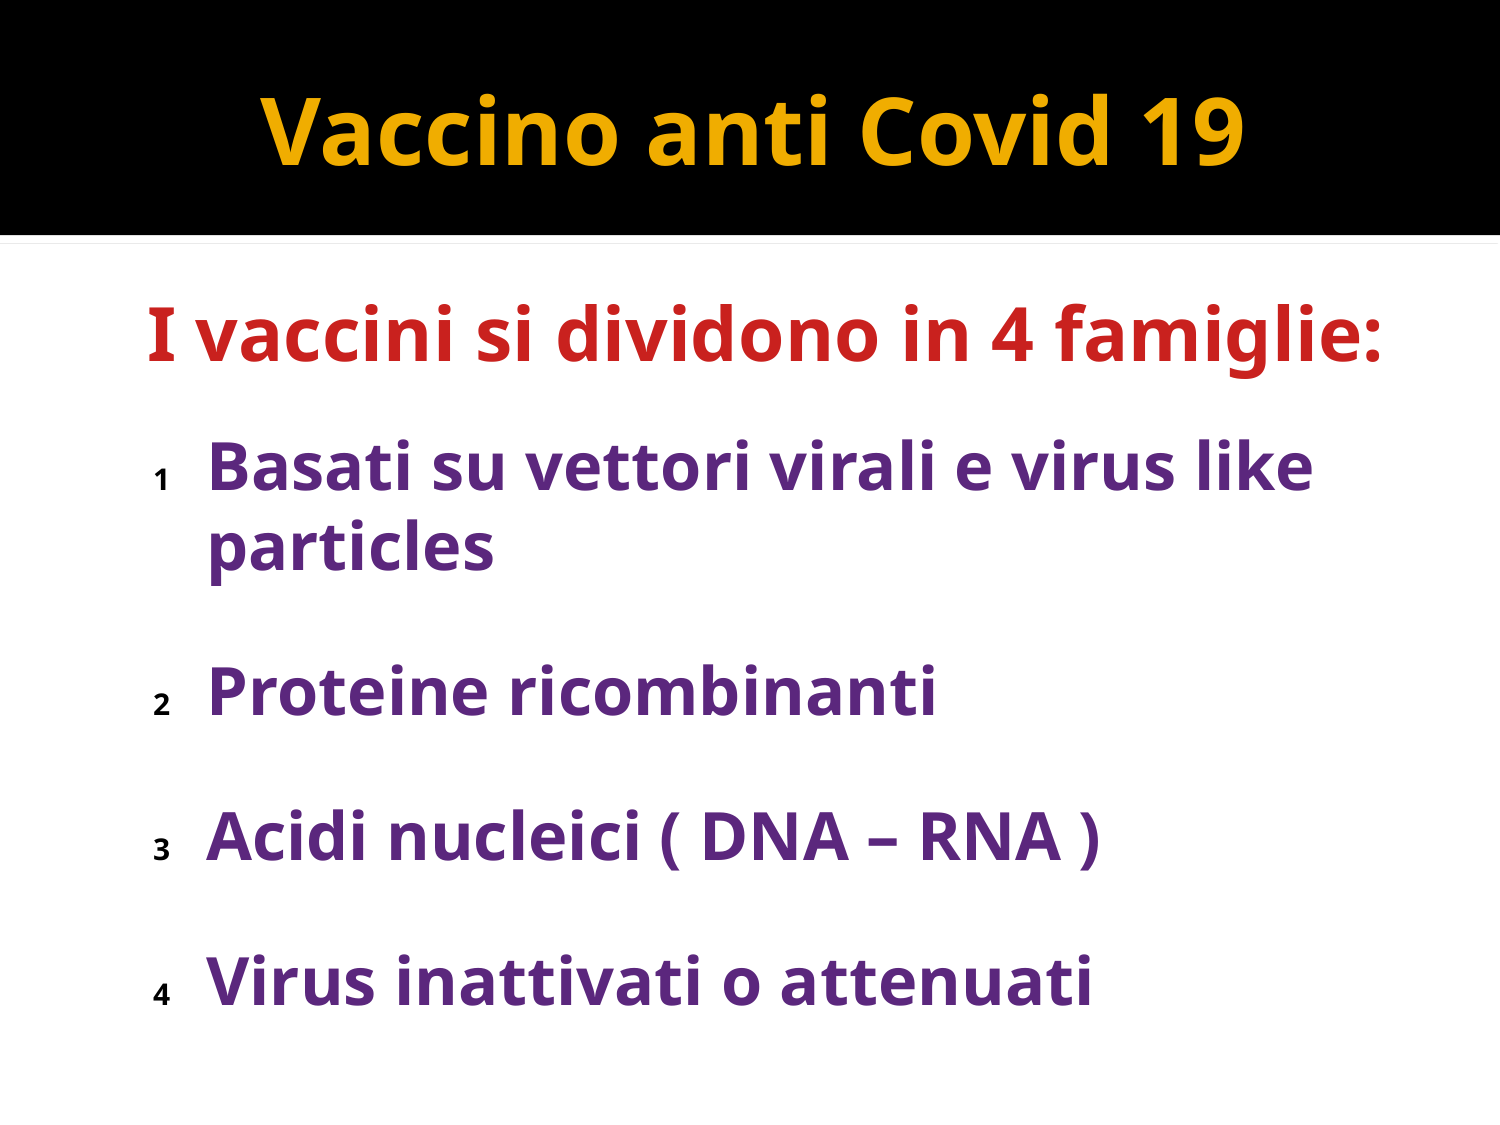

# Vaccino anti Covid 19
I vaccini si dividono in 4 famiglie:
Basati su vettori virali e virus like particles
Proteine ricombinanti
Acidi nucleici ( DNA – RNA )
Virus inattivati o attenuati